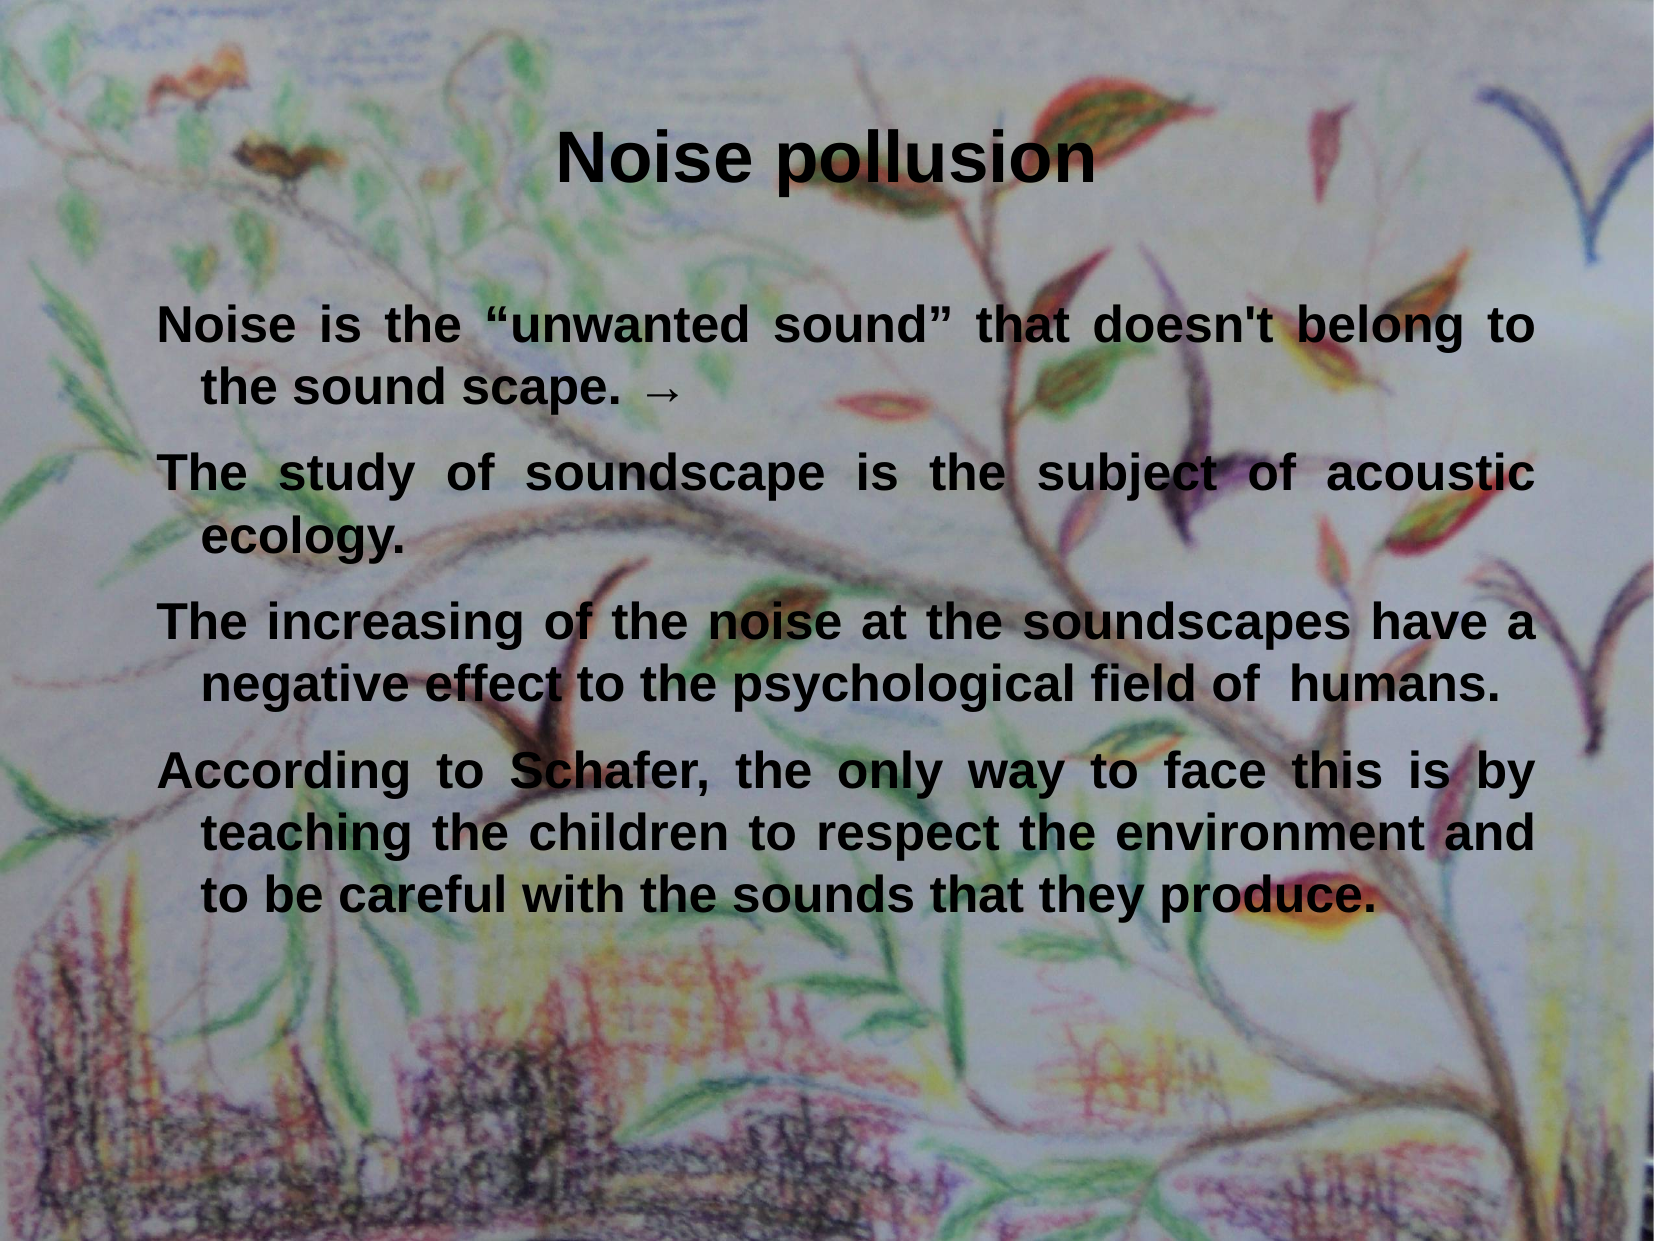

# Noise pollusion
Noise is the “unwanted sound” that doesn't belong to the sound scape. →
The study of soundscape is the subject of acoustic ecology.
The increasing of the noise at the soundscapes have a negative effect to the psychological field of humans.
According to Schafer, the only way to face this is by teaching the children to respect the environment and to be careful with the sounds that they produce.